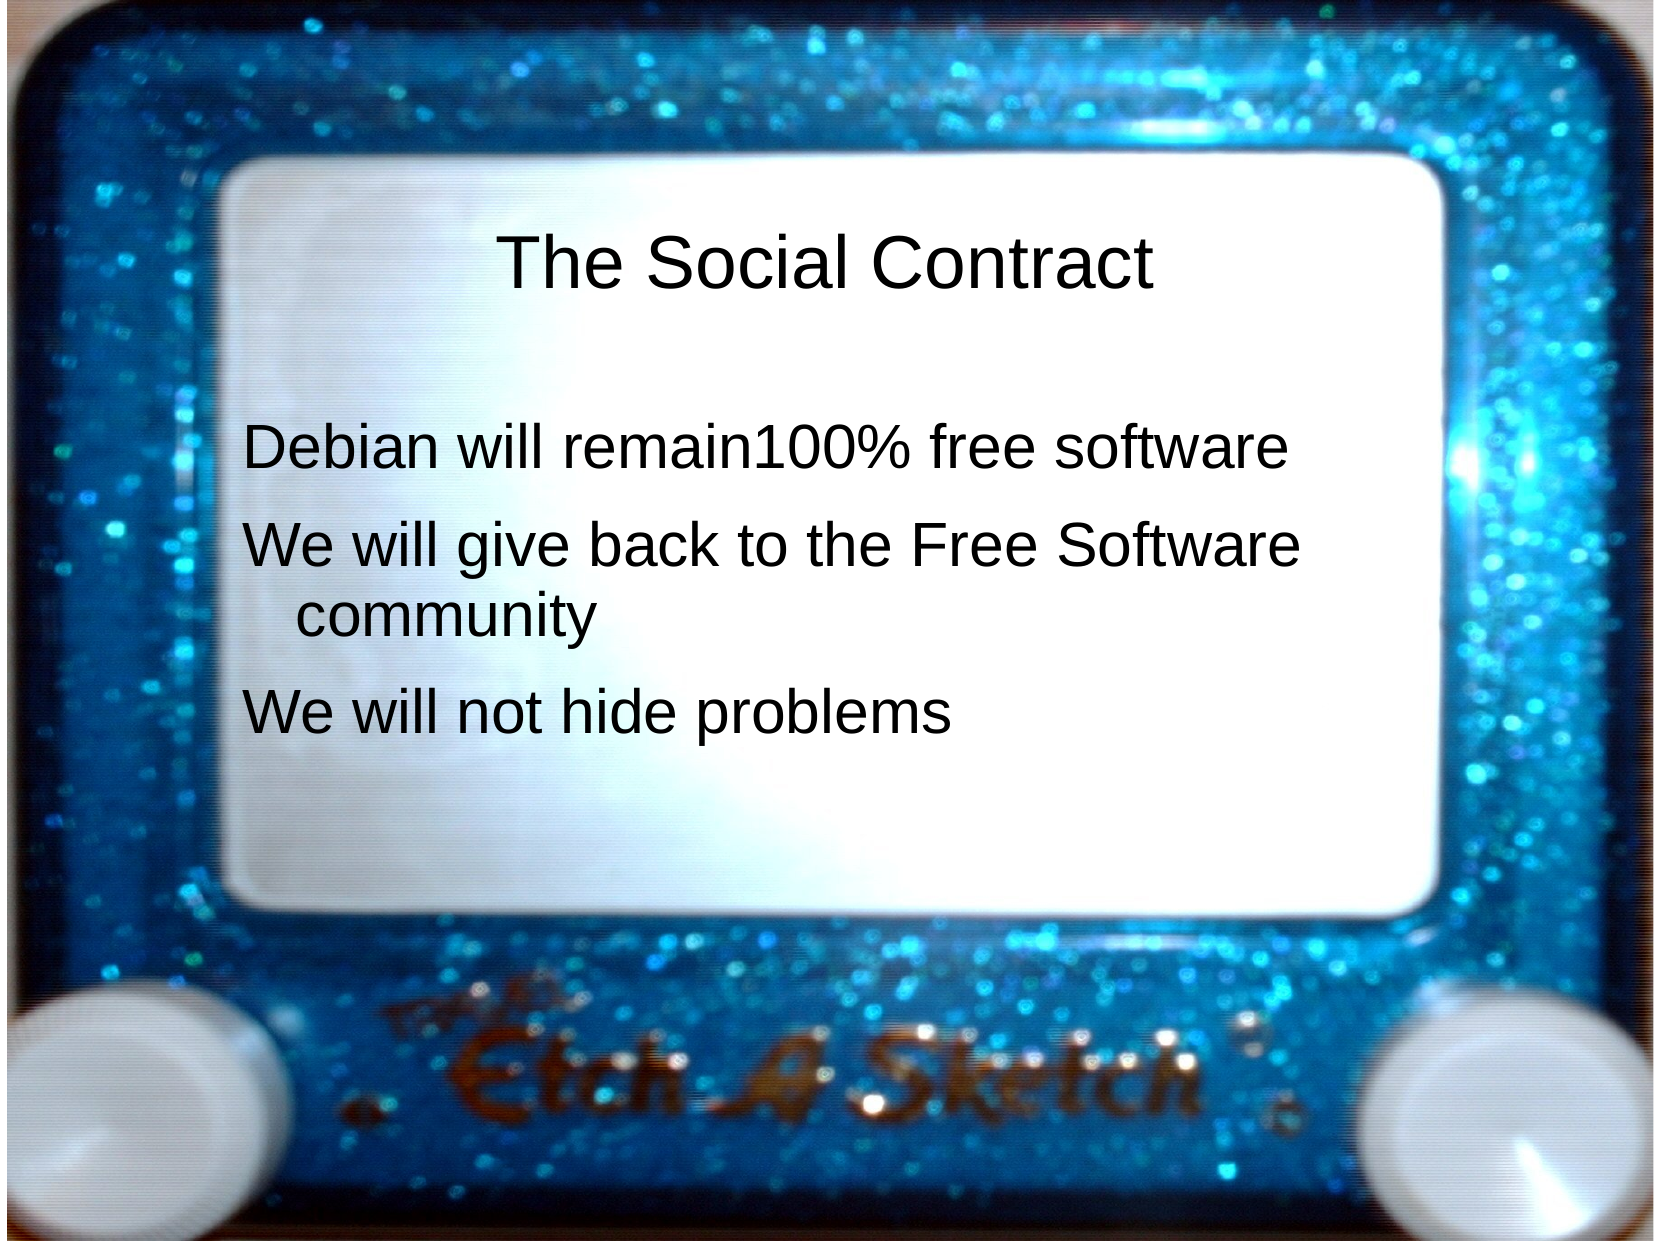

# The Social Contract
Debian will remain100% free software
We will give back to the Free Software community
We will not hide problems